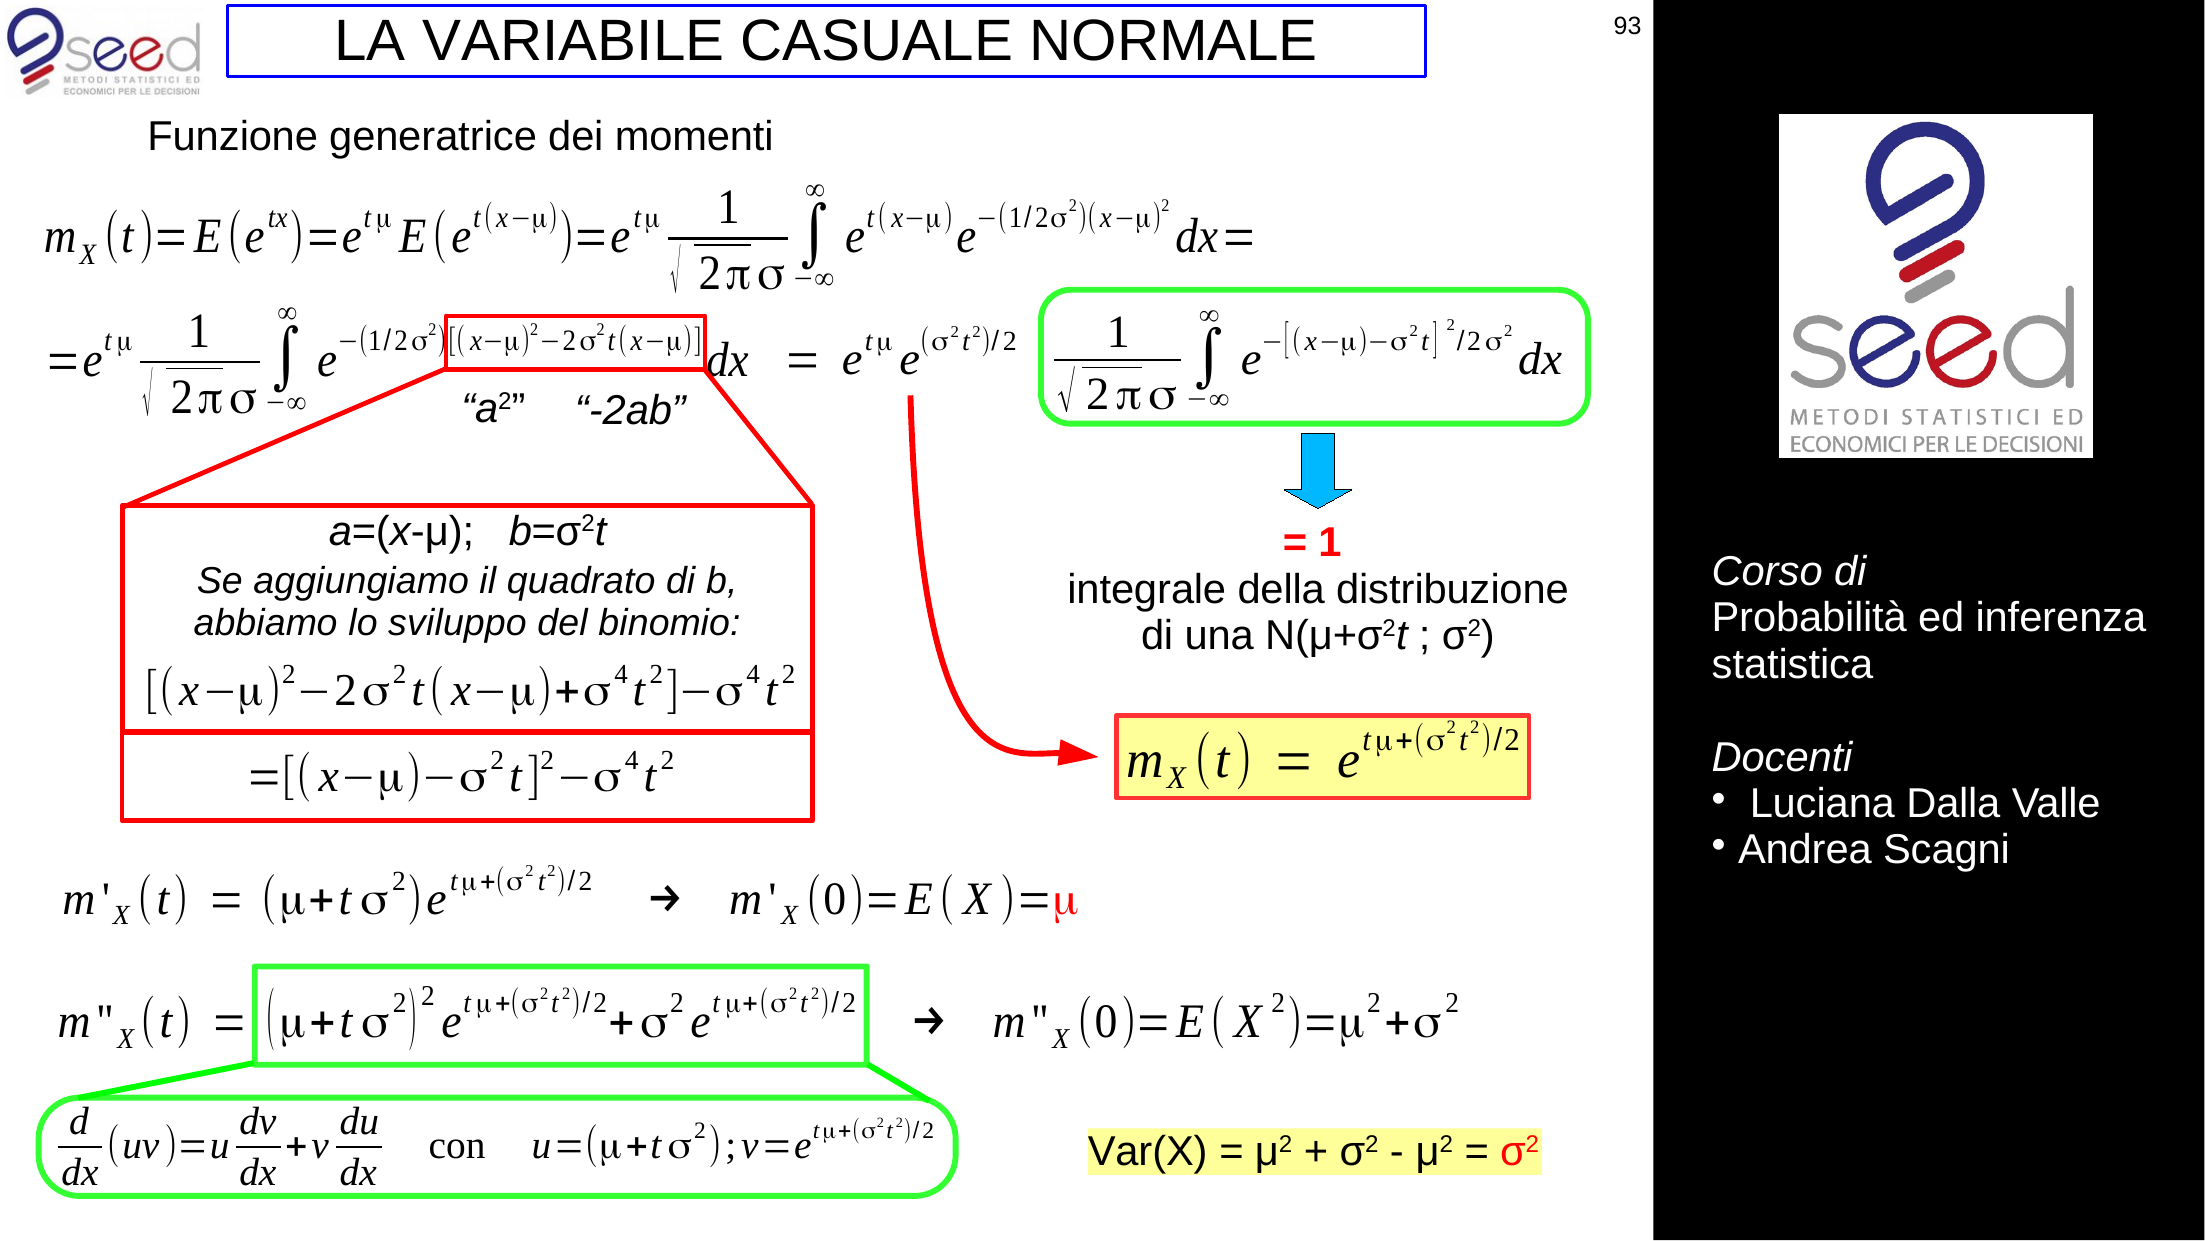

LA VARIABILE CASUALE NORMALE
Funzione generatrice dei momenti
= 1
integrale della distribuzione di una N(μ+σ2t ; σ2)
“a2”
“-2ab”
a=(x-μ); b=σ2t
Se aggiungiamo il quadrato di b, abbiamo lo sviluppo del binomio:
Var(X) = μ2 + σ2 - μ2 = σ2